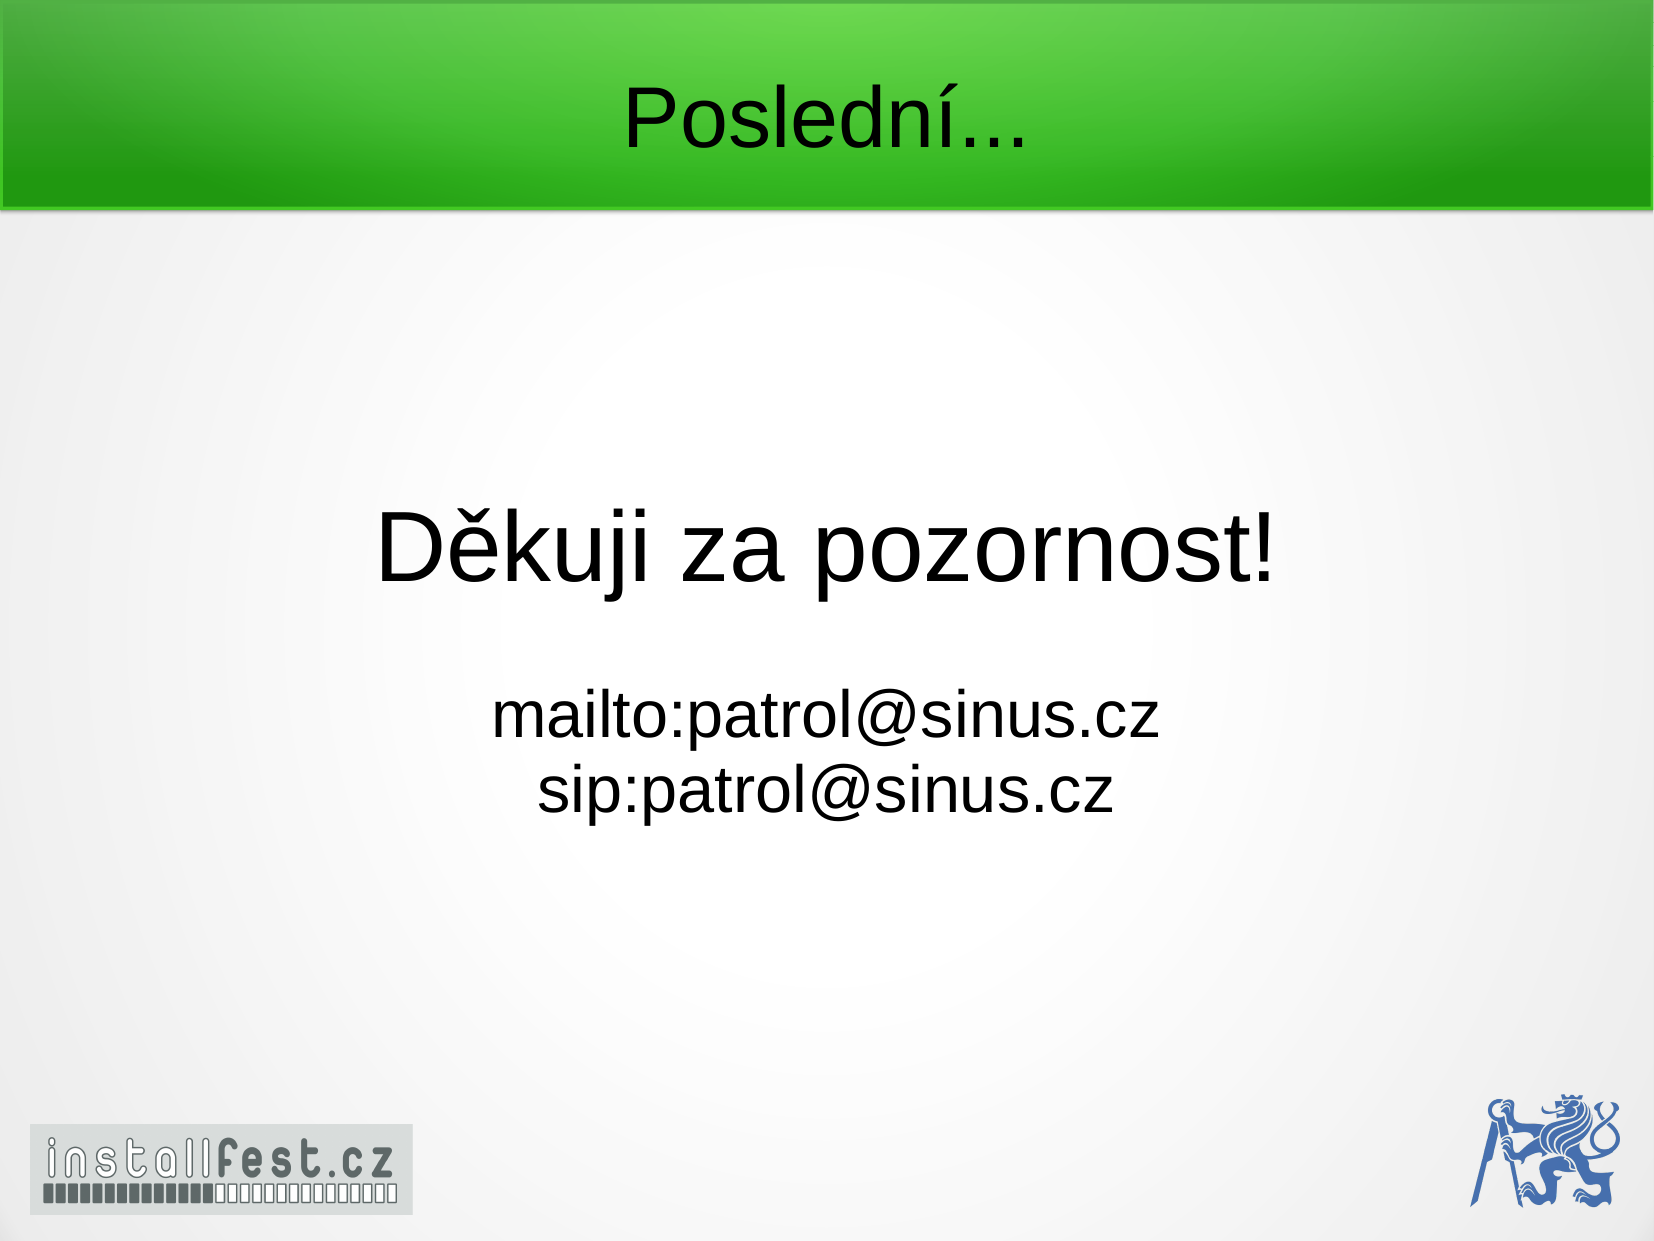

# Poslední...
Děkuji za pozornost!
mailto:patrol@sinus.cz
sip:patrol@sinus.cz